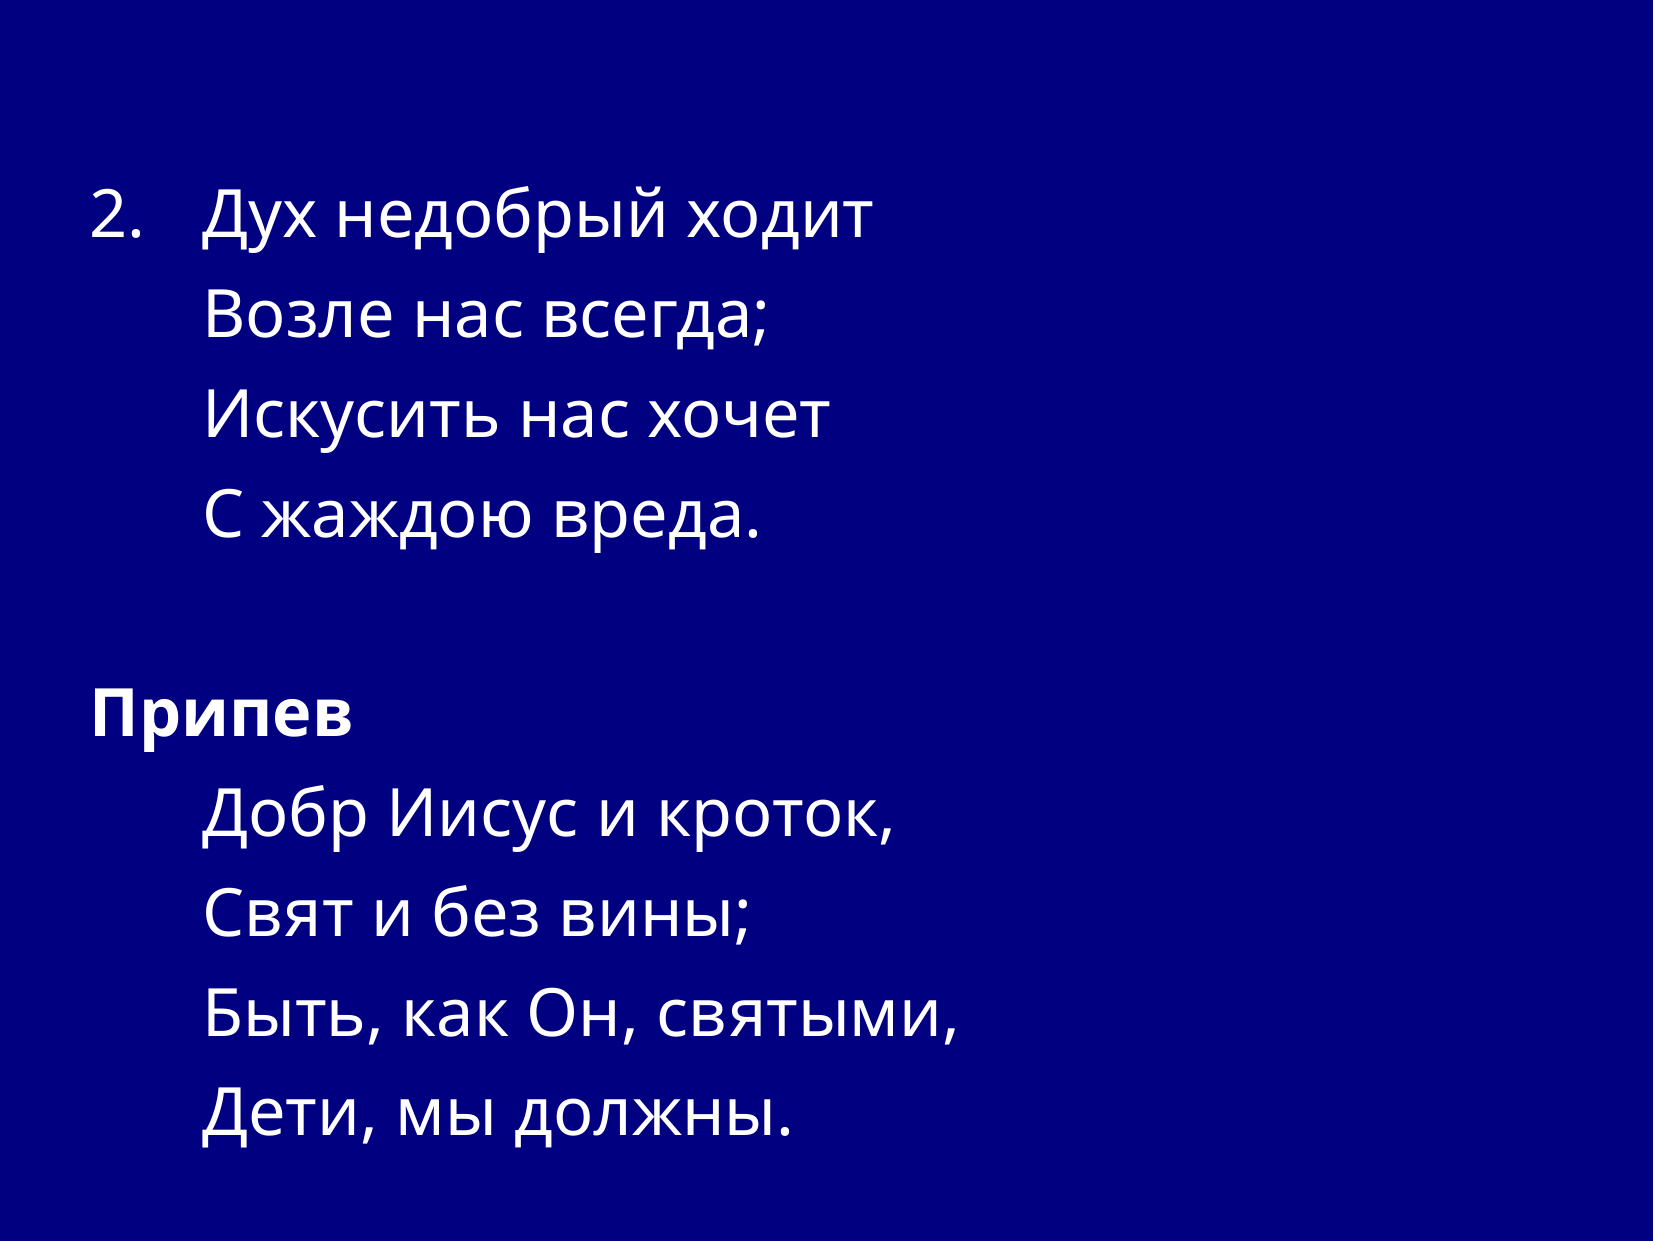

2.	Дух недобрый ходит
	Возле нас всегда;
	Искусить нас хочет
	С жаждою вреда.
Припев
	Добр Иисус и кроток,
	Свят и без вины;
	Быть, как Он, святыми,
	Дети, мы должны.